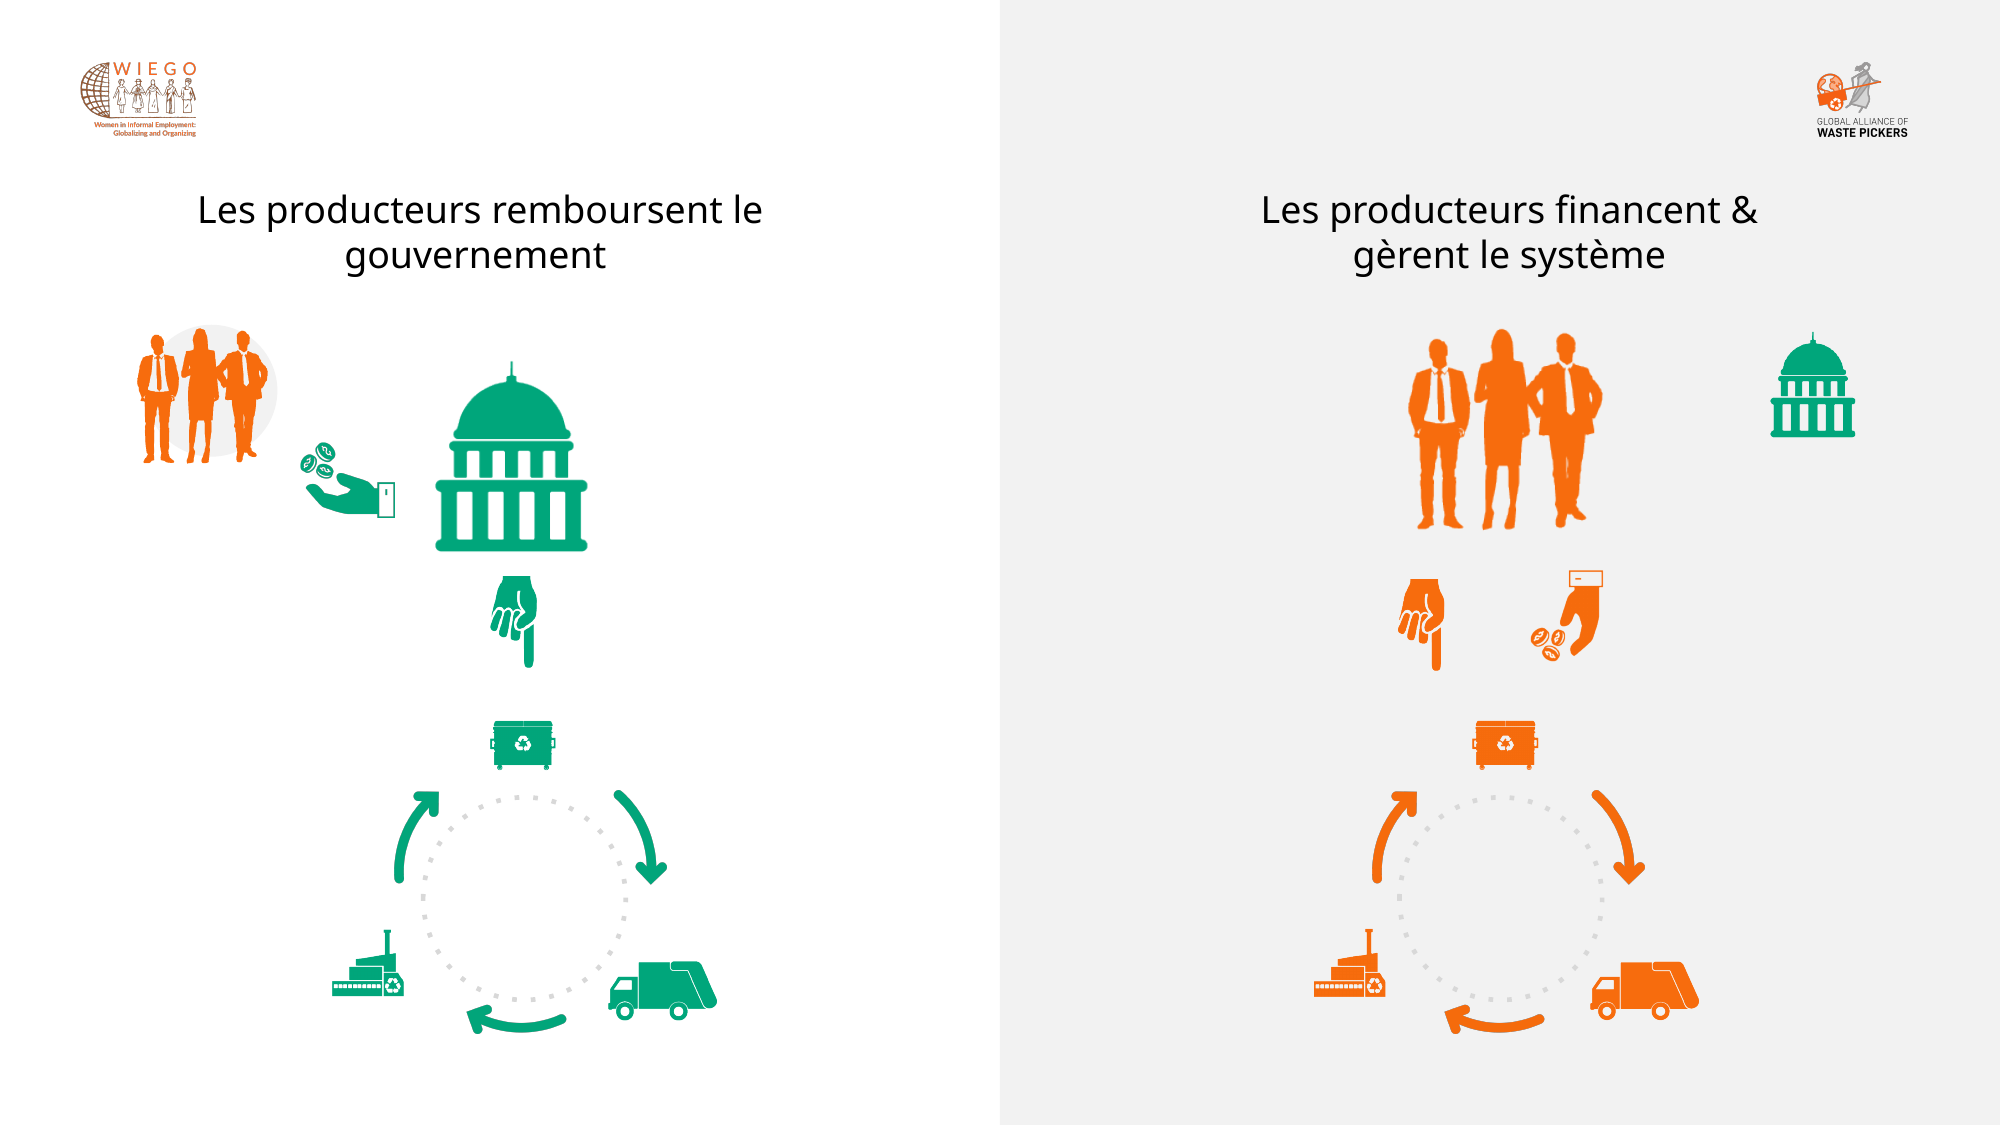

Les producteurs remboursent le gouvernement
Les producteurs financent & gèrent le système